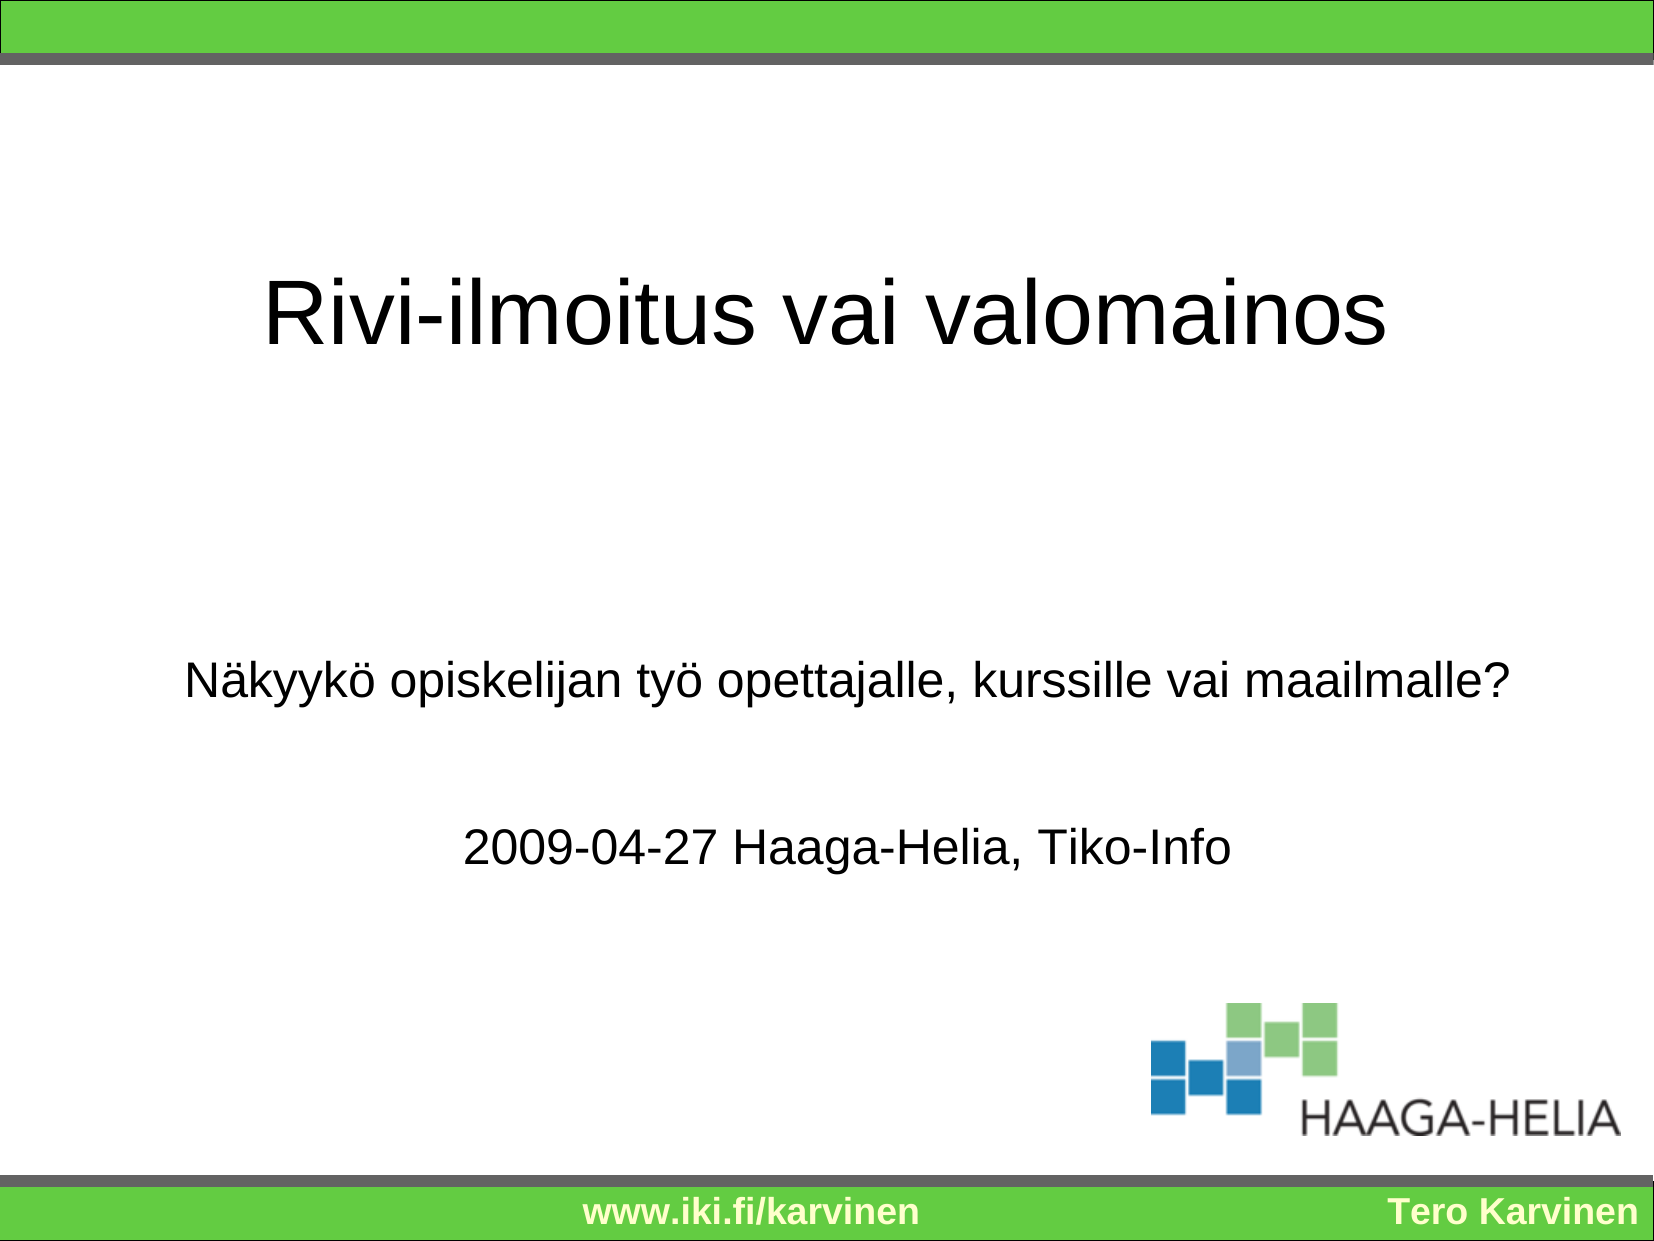

# Rivi-ilmoitus vai valomainos
Näkyykö opiskelijan työ opettajalle, kurssille vai maailmalle?
2009-04-27 Haaga-Helia, Tiko-Info